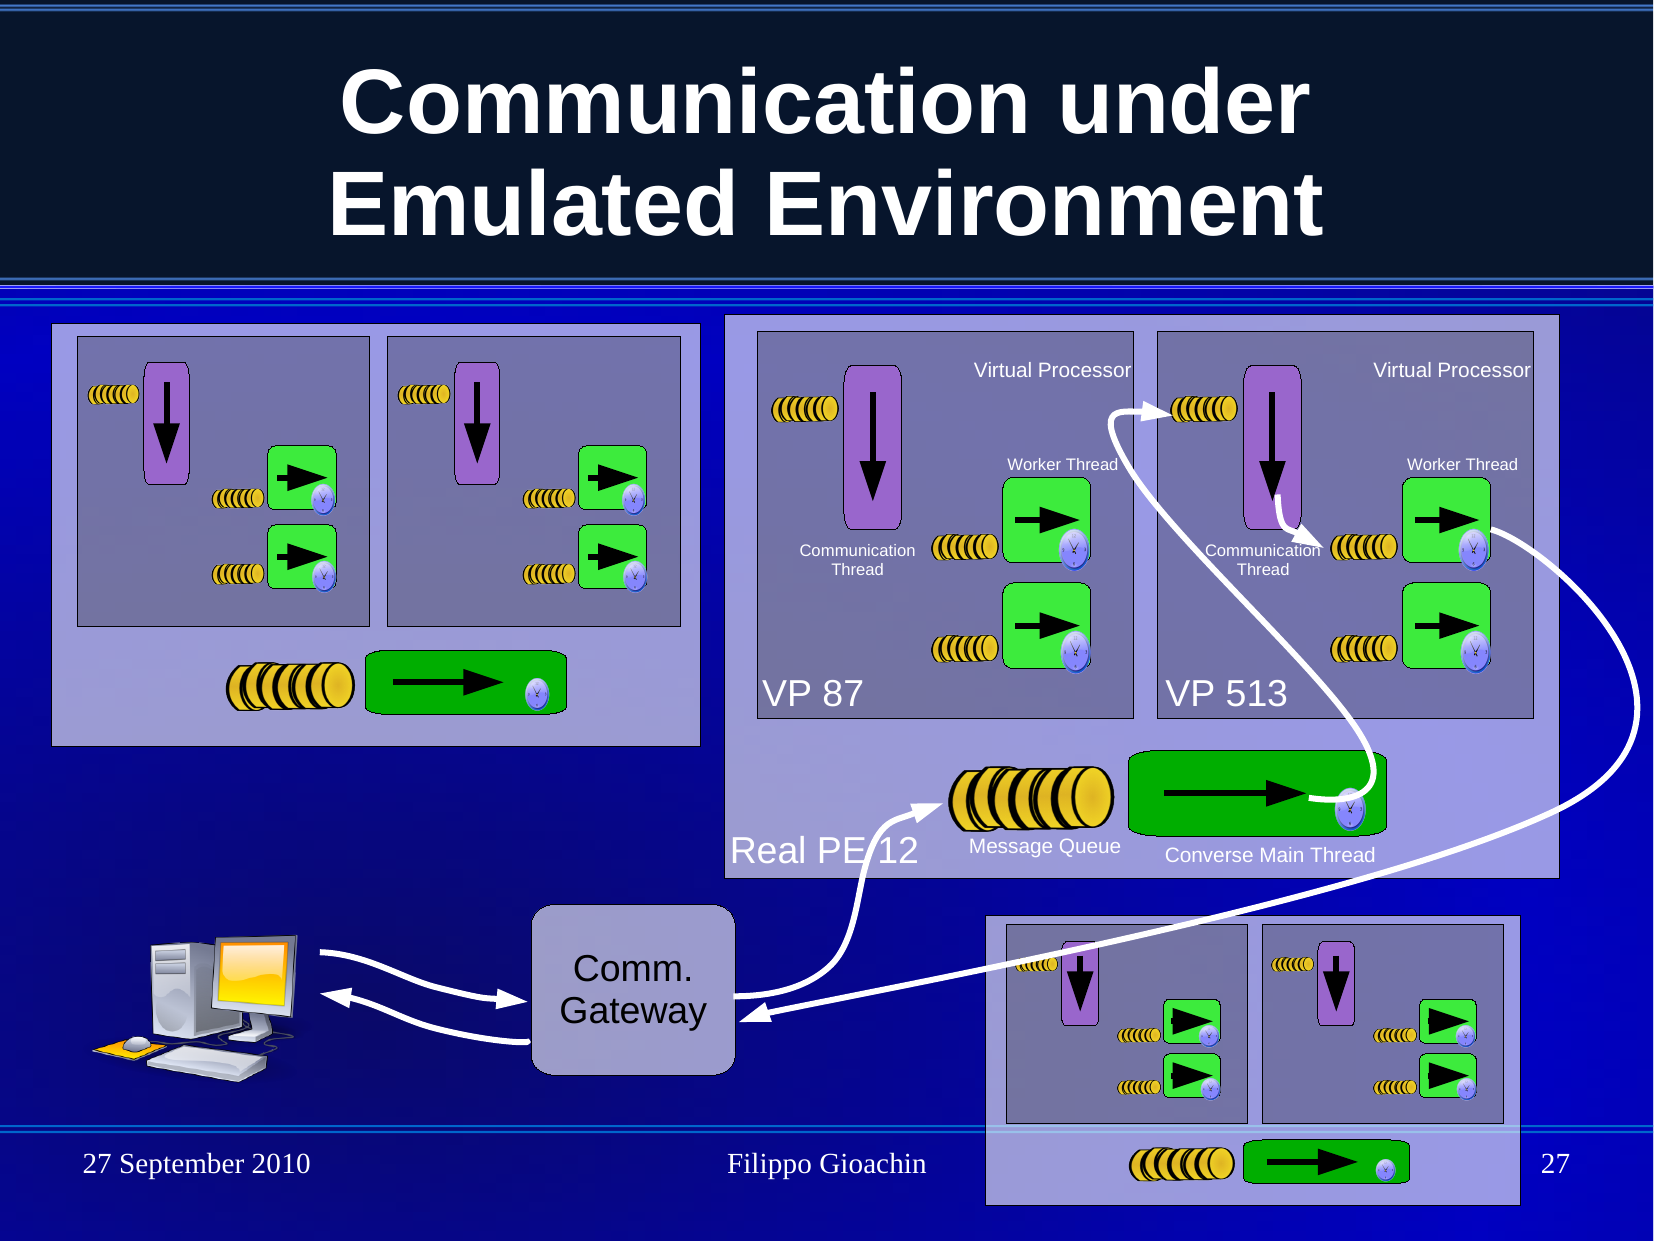

# Communication under Emulated Environment
Virtual Processor
Worker Thread
Communication
Thread
Virtual Processor
Worker Thread
Communication
Thread
Message Queue
Converse Main Thread
VP 513
VP 87
Real PE 12
Comm.
Gateway
27 September 2010
Filippo Gioachin
27